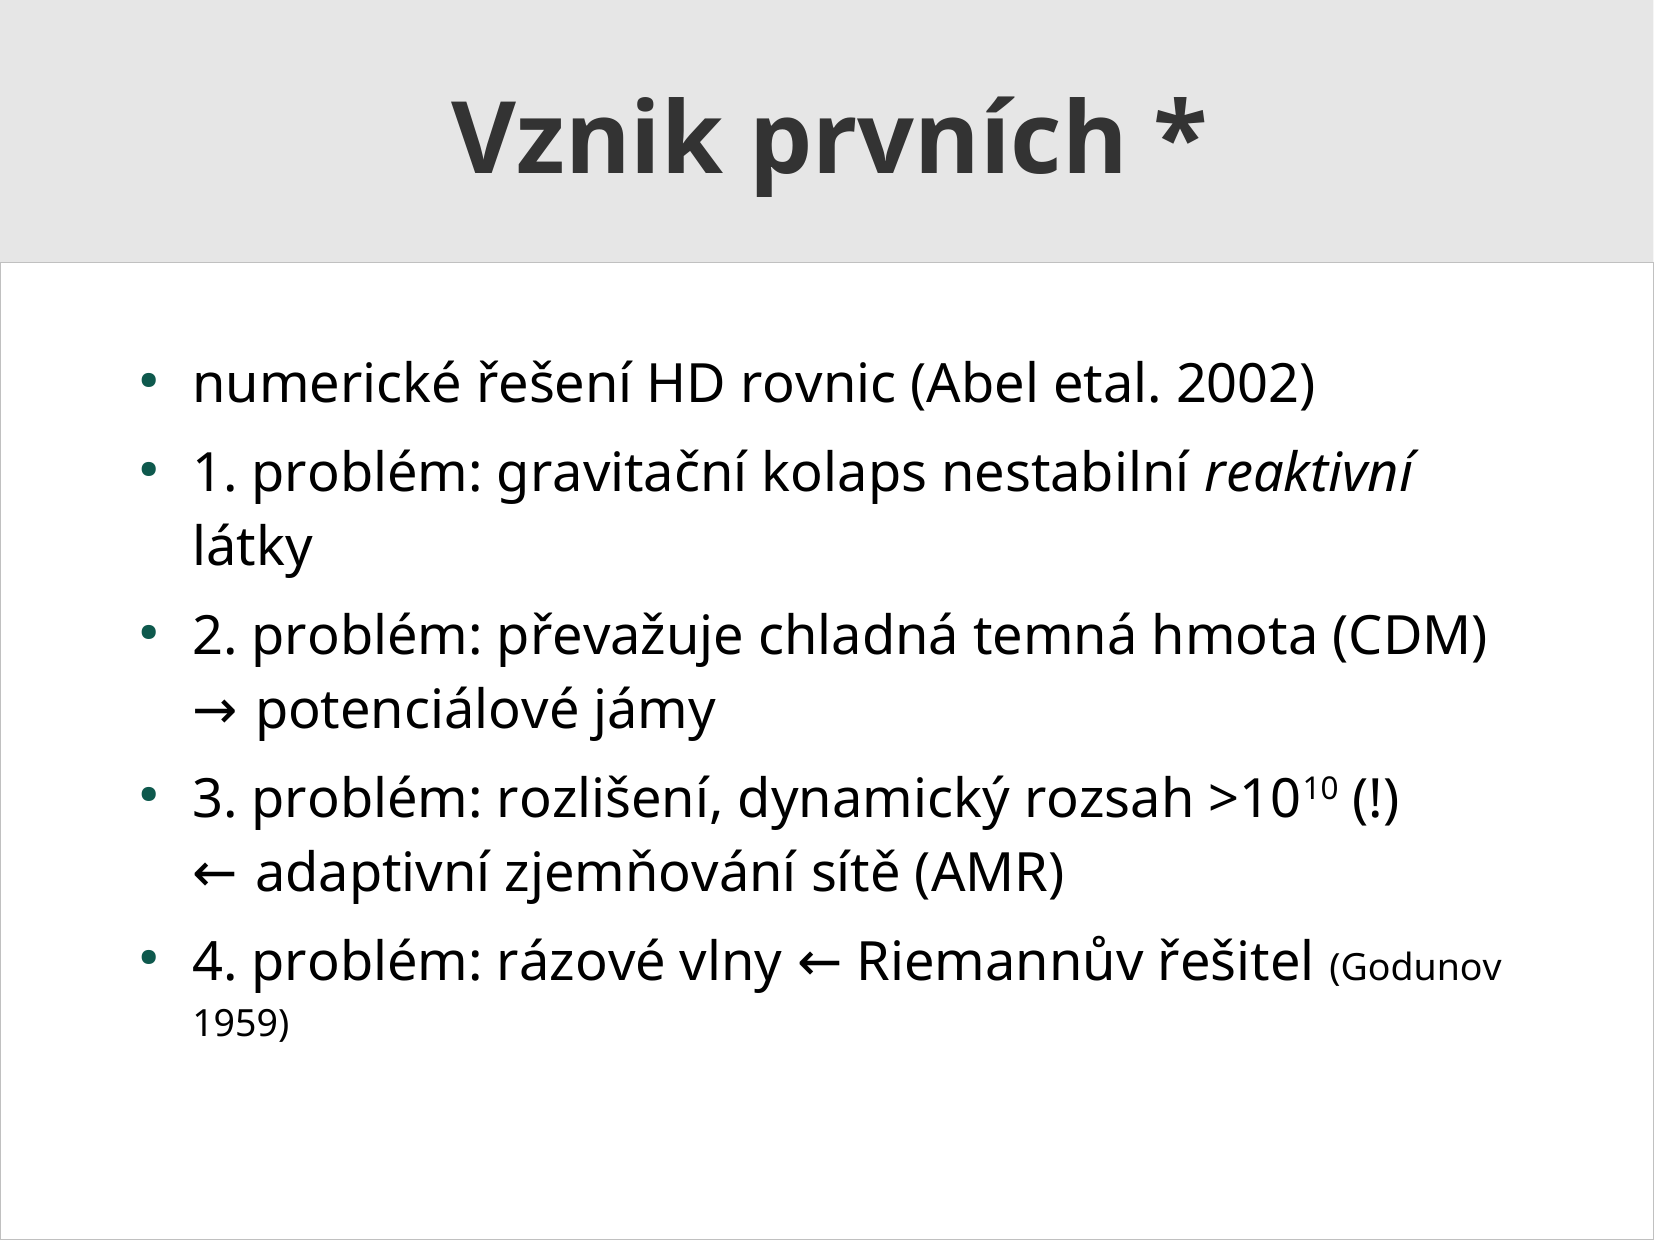

# Vznik prvních *
numerické řešení HD rovnic (Abel etal. 2002)
1. problém: gravitační kolaps nestabilní reaktivní látky
2. problém: převažuje chladná temná hmota (CDM) → potenciálové jámy
3. problém: rozlišení, dynamický rozsah >1010 (!) ← adaptivní zjemňování sítě (AMR)
4. problém: rázové vlny ← Riemannův řešitel (Godunov 1959)